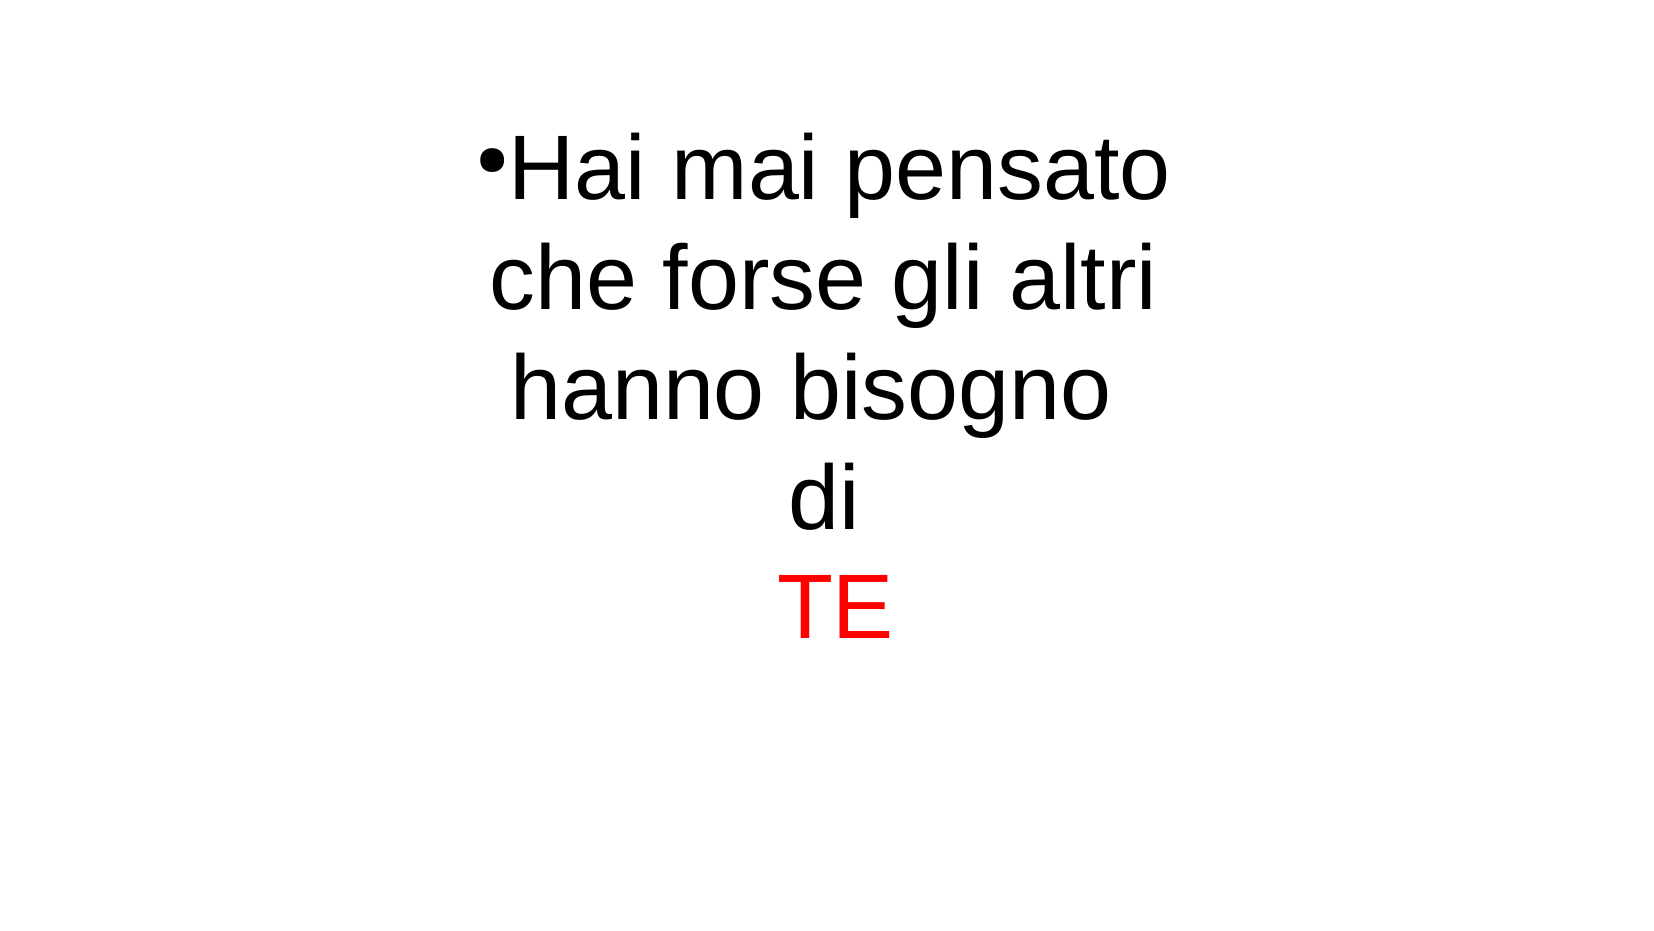

# Hai mai pensato che forse gli altri hanno bisogno di TE